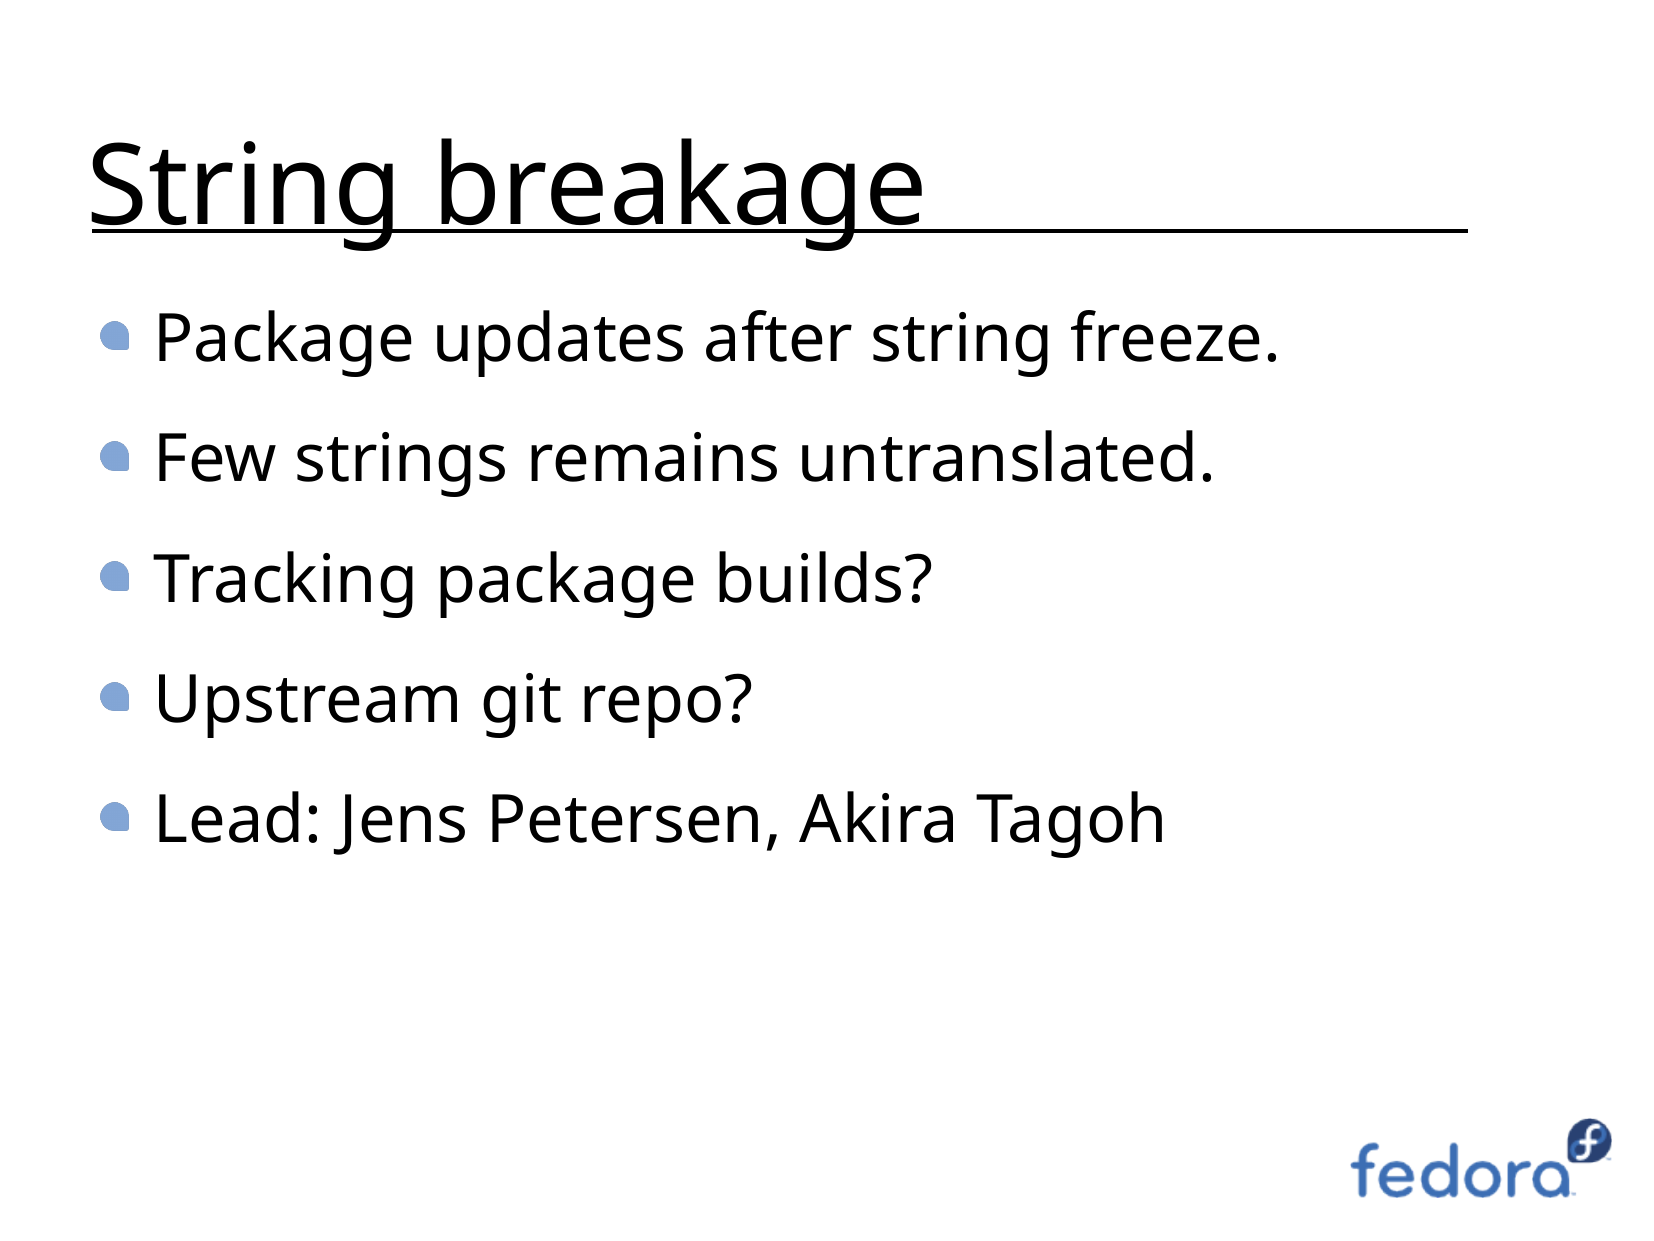

# String breakage
Package updates after string freeze.
Few strings remains untranslated.
Tracking package builds?
Upstream git repo?
Lead: Jens Petersen, Akira Tagoh